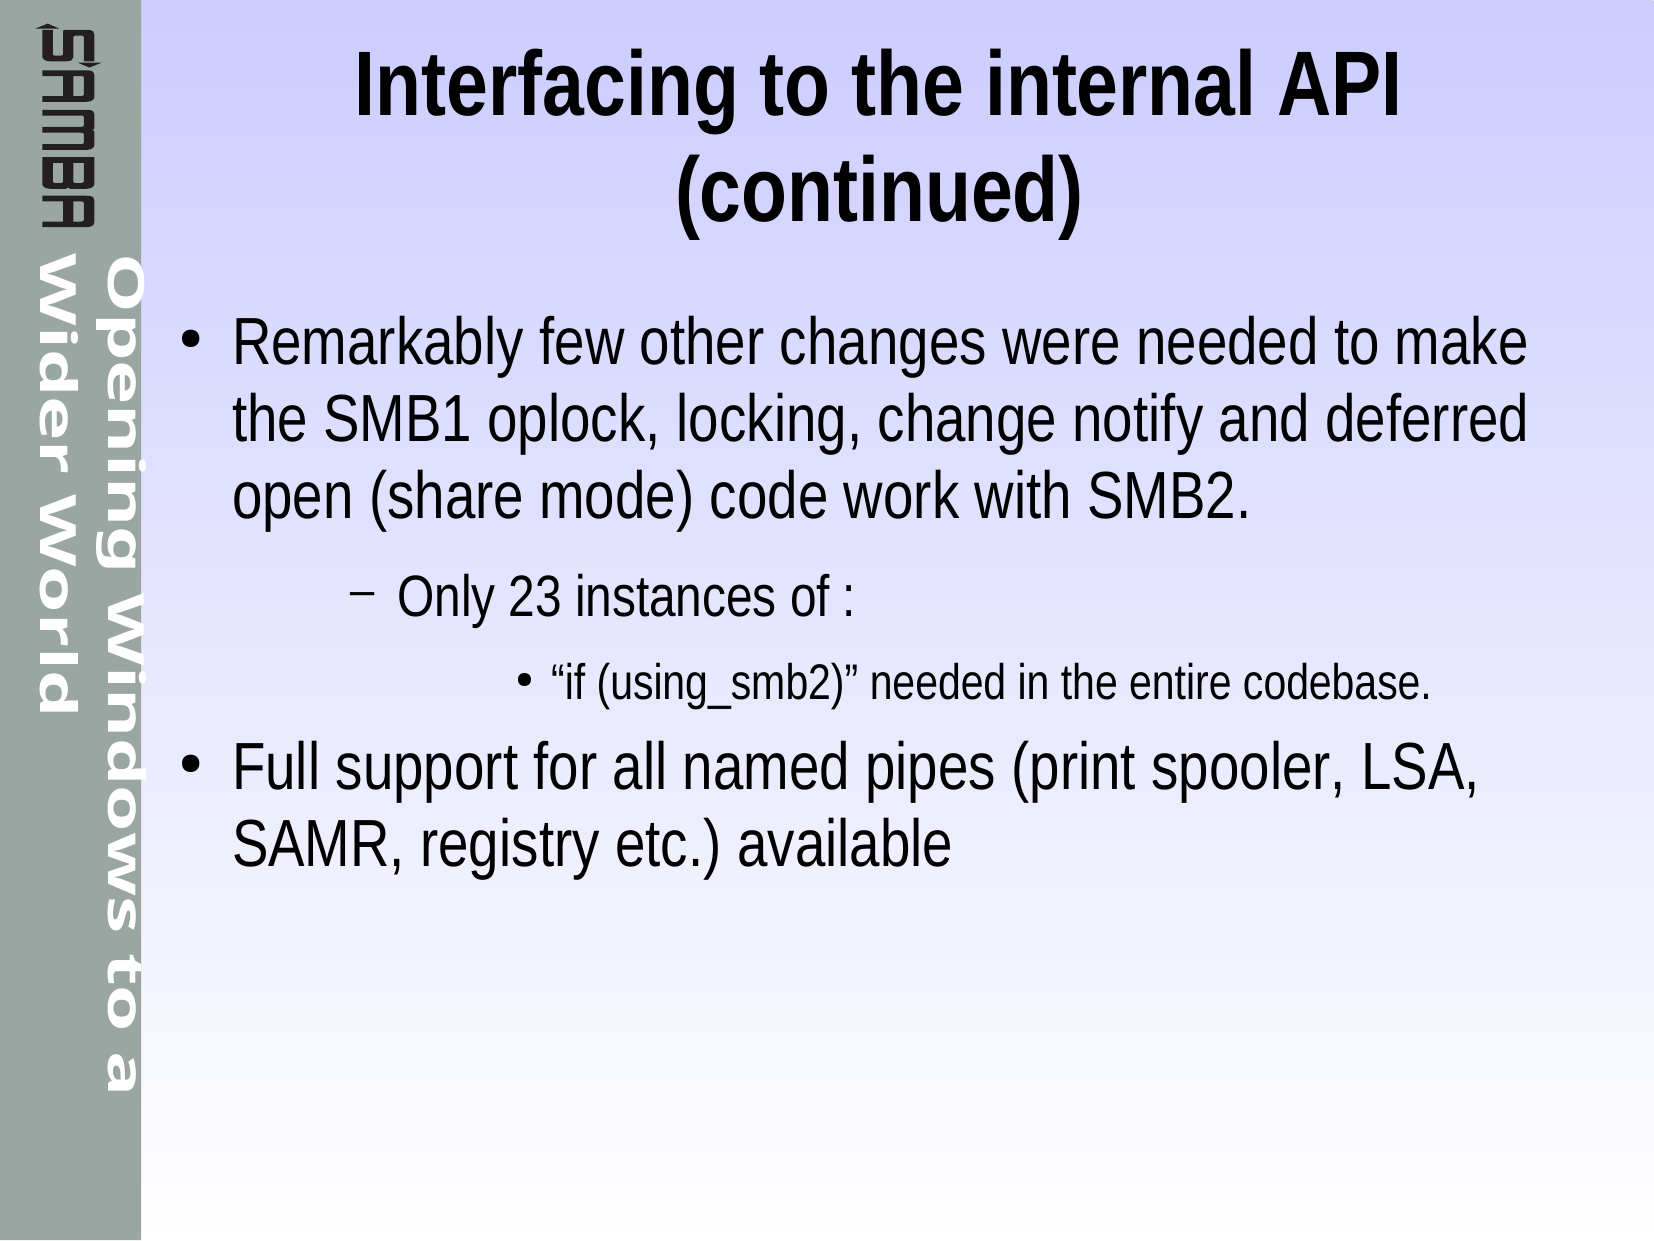

# Interfacing to the internal API (continued)
Remarkably few other changes were needed to make the SMB1 oplock, locking, change notify and deferred open (share mode) code work with SMB2.
Only 23 instances of :
“if (using_smb2)” needed in the entire codebase.
Full support for all named pipes (print spooler, LSA, SAMR, registry etc.) available